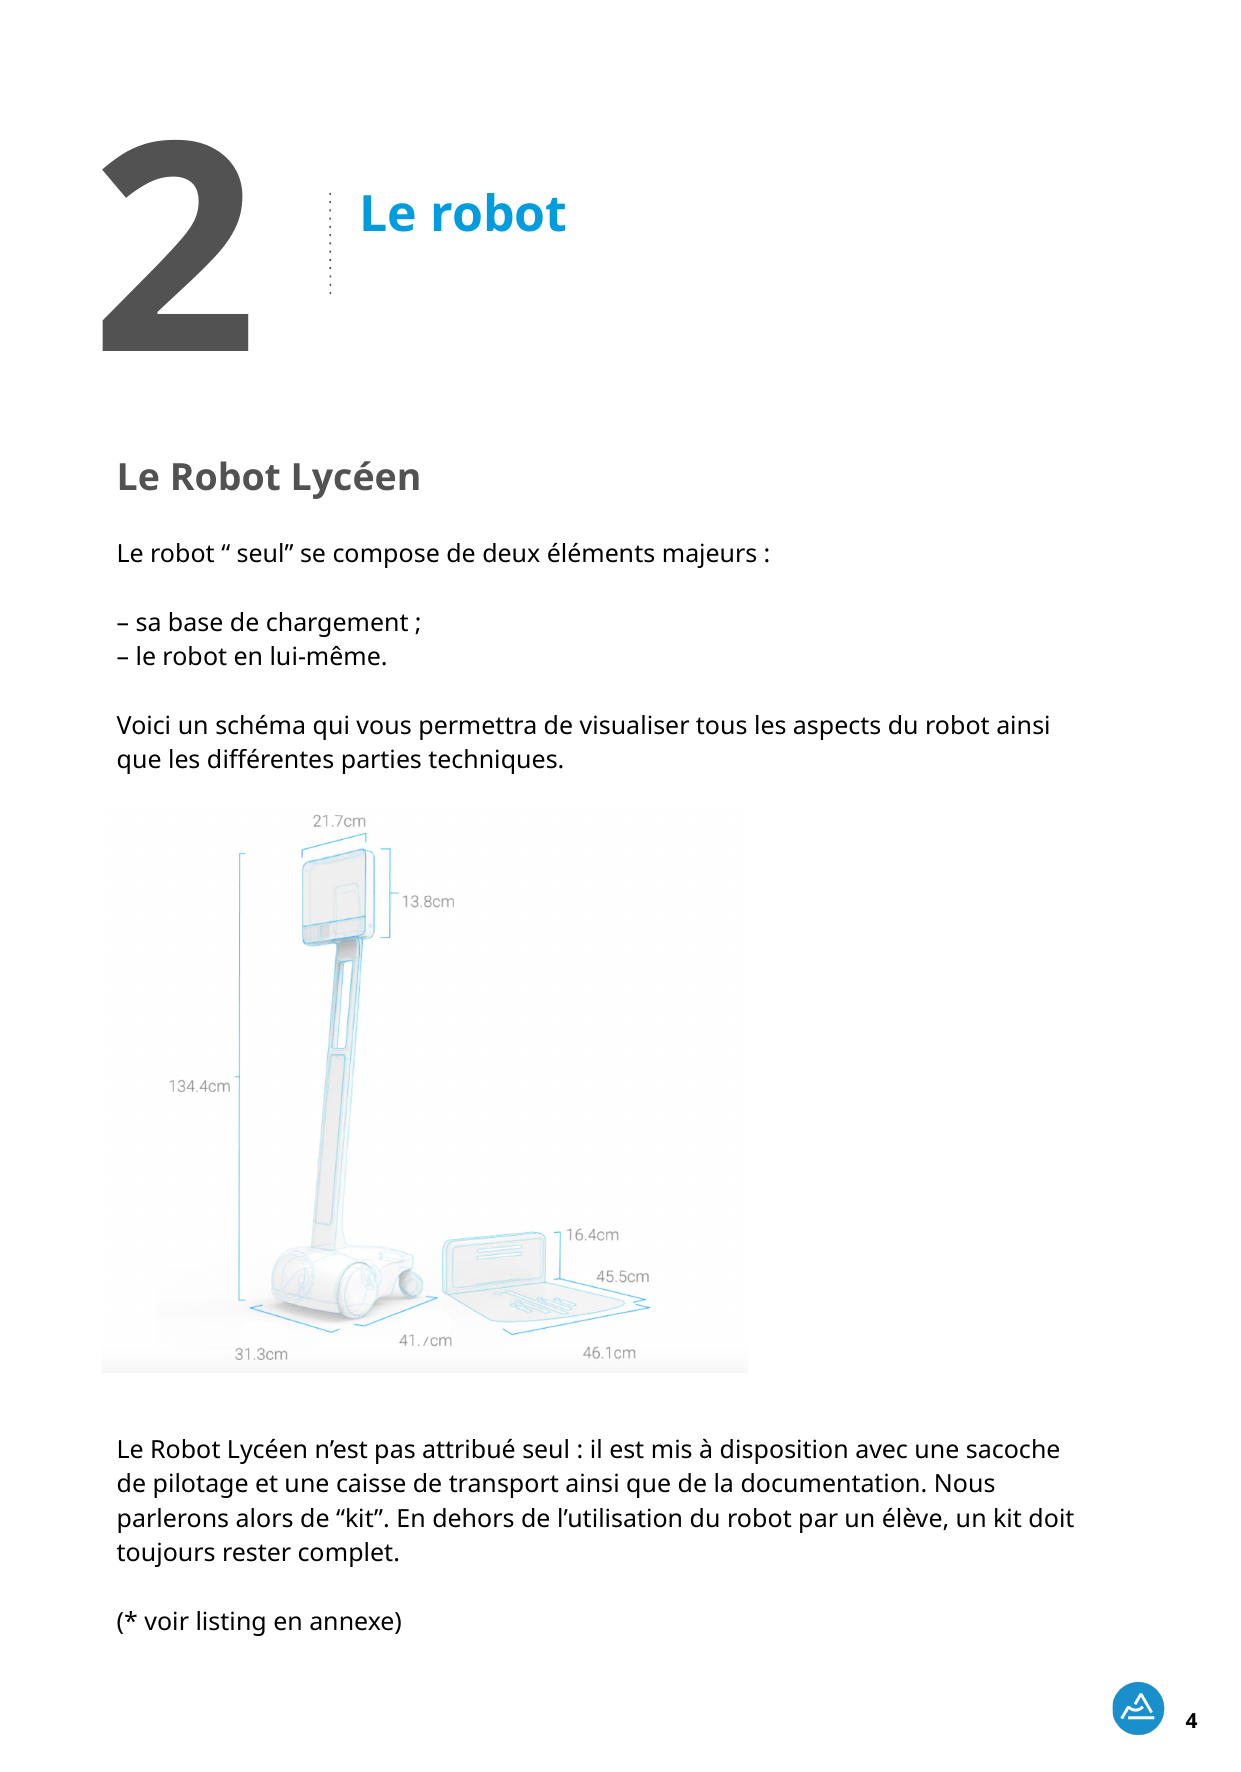

2
Le robot
Le Robot Lycéen
Le robot “ seul” se compose de deux éléments majeurs :
– sa base de chargement ;
– le robot en lui-même.
Voici un schéma qui vous permettra de visualiser tous les aspects du robot ainsi
que les différentes parties techniques.
Le Robot Lycéen n’est pas attribué seul : il est mis à disposition avec une sacoche de pilotage et une caisse de transport ainsi que de la documentation. Nous parlerons alors de “kit”. En dehors de l’utilisation du robot par un élève, un kit doit toujours rester complet.
(* voir listing en annexe)
4